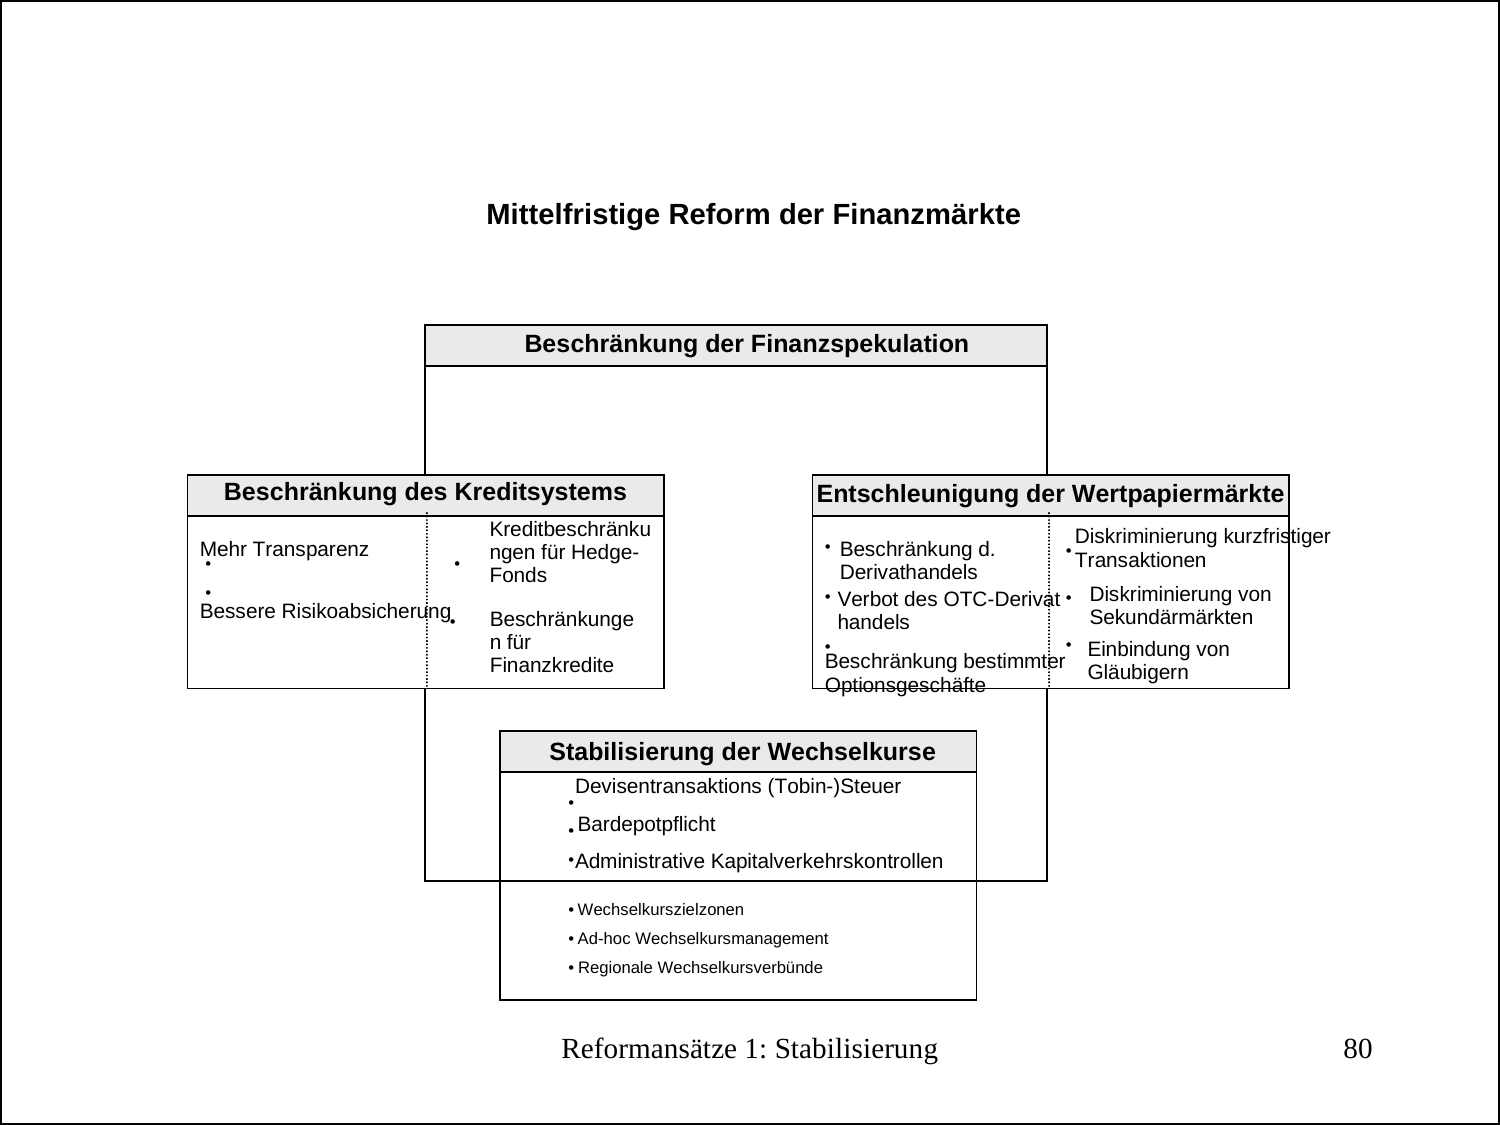

Mittelfristige Reform der Finanzmärkte
Beschränkung der Finanzspekulation
Beschränkung des Kreditsystems
Entschleunigung der Wertpapiermärkte
Kreditbeschränkungen für Hedge-Fonds
Diskriminierung kurzfristiger Transaktionen
•
Beschränkung d. Derivathandels
Mehr Transparenz
•
•
•
Diskriminierung von Sekundärmärkten
•
•
Verbot des OTC-Derivat
handels
•
Bessere Risikoabsicherung
Beschränkungen für Finanzkredite
•
•
•
Einbindung von Gläubigern
Beschränkung bestimmter
Optionsgeschäfte
Stabilisierung der Wechselkurse
Devisentransaktions (Tobin-)Steuer
•
Bardepotpflicht
•
Administrative Kapitalverkehrskontrollen
•
•
Wechselkurszielzonen
•
Ad-hoc Wechselkursmanagement
•
Regionale Wechselkursverbünde
Reformansätze 1: Stabilisierung
80